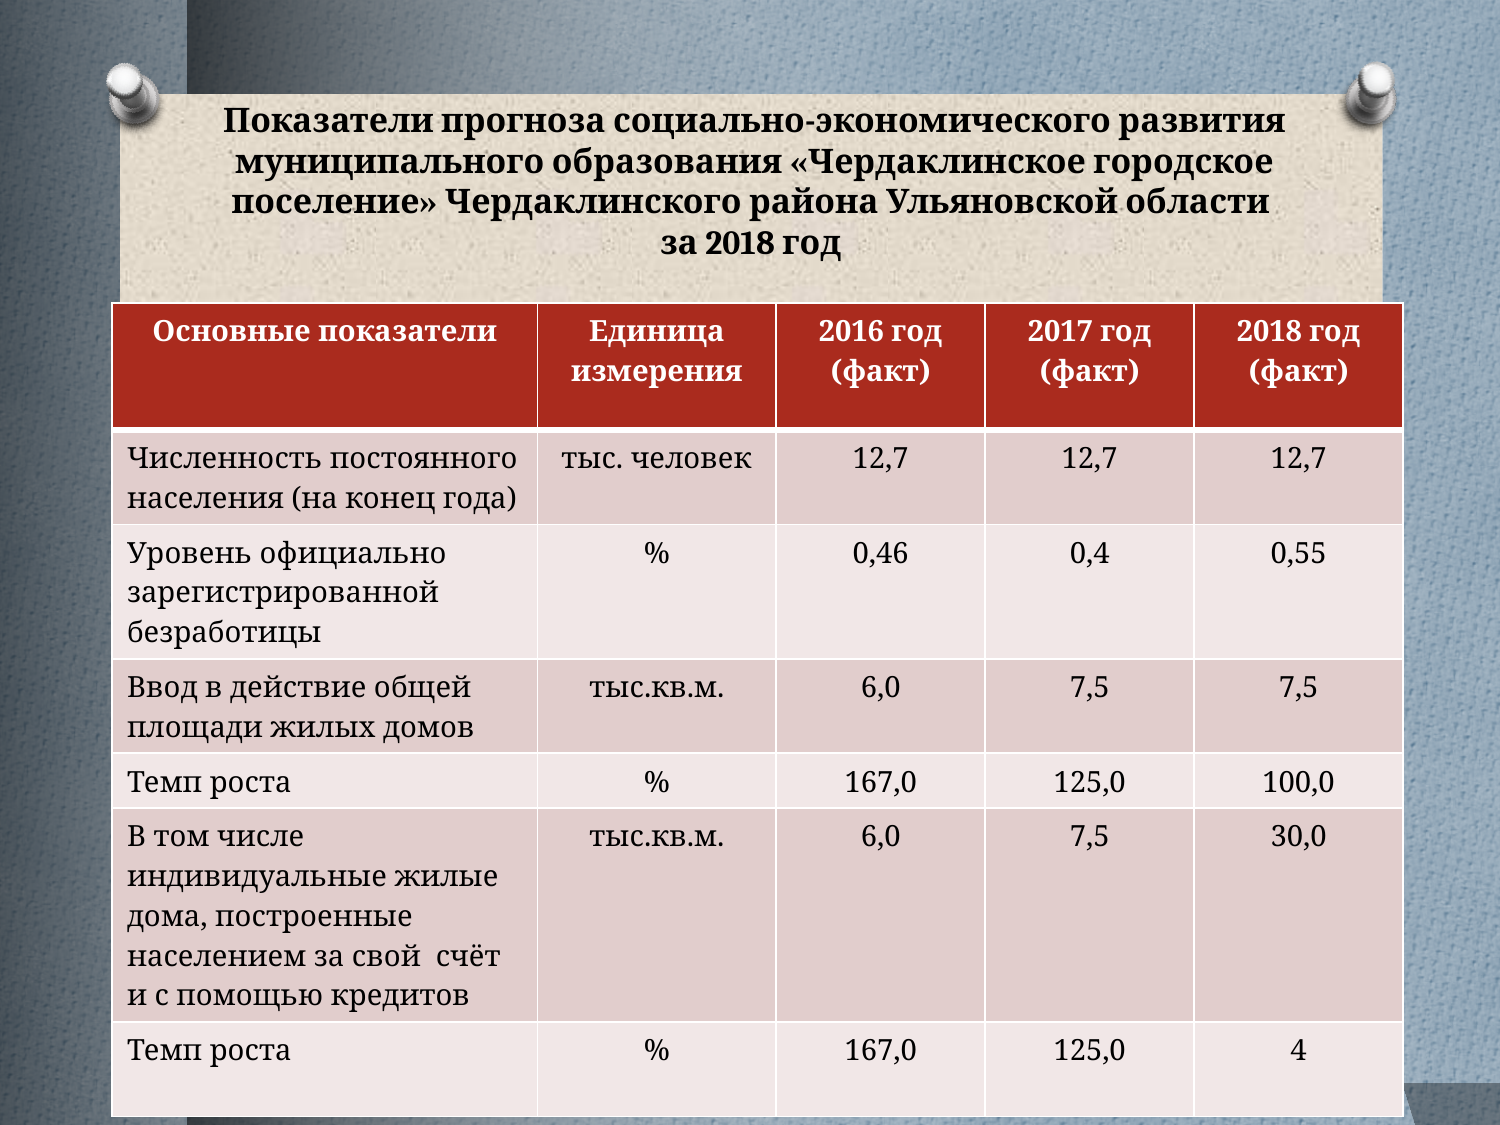

Показатели прогноза социально-экономического развития муниципального образования «Чердаклинское городское поселение» Чердаклинского района Ульяновской области
за 2018 год
| Основные показатели | Единица измерения | 2016 год (факт) | 2017 год (факт) | 2018 год (факт) |
| --- | --- | --- | --- | --- |
| Численность постоянного населения (на конец года) | тыс. человек | 12,7 | 12,7 | 12,7 |
| Уровень официально зарегистрированной безработицы | % | 0,46 | 0,4 | 0,55 |
| Ввод в действие общей площади жилых домов | тыс.кв.м. | 6,0 | 7,5 | 7,5 |
| Темп роста | % | 167,0 | 125,0 | 100,0 |
| В том числе индивидуальные жилые дома, построенные населением за свой счёт и с помощью кредитов | тыс.кв.м. | 6,0 | 7,5 | 30,0 |
| Темп роста | % | 167,0 | 125,0 | 4 |